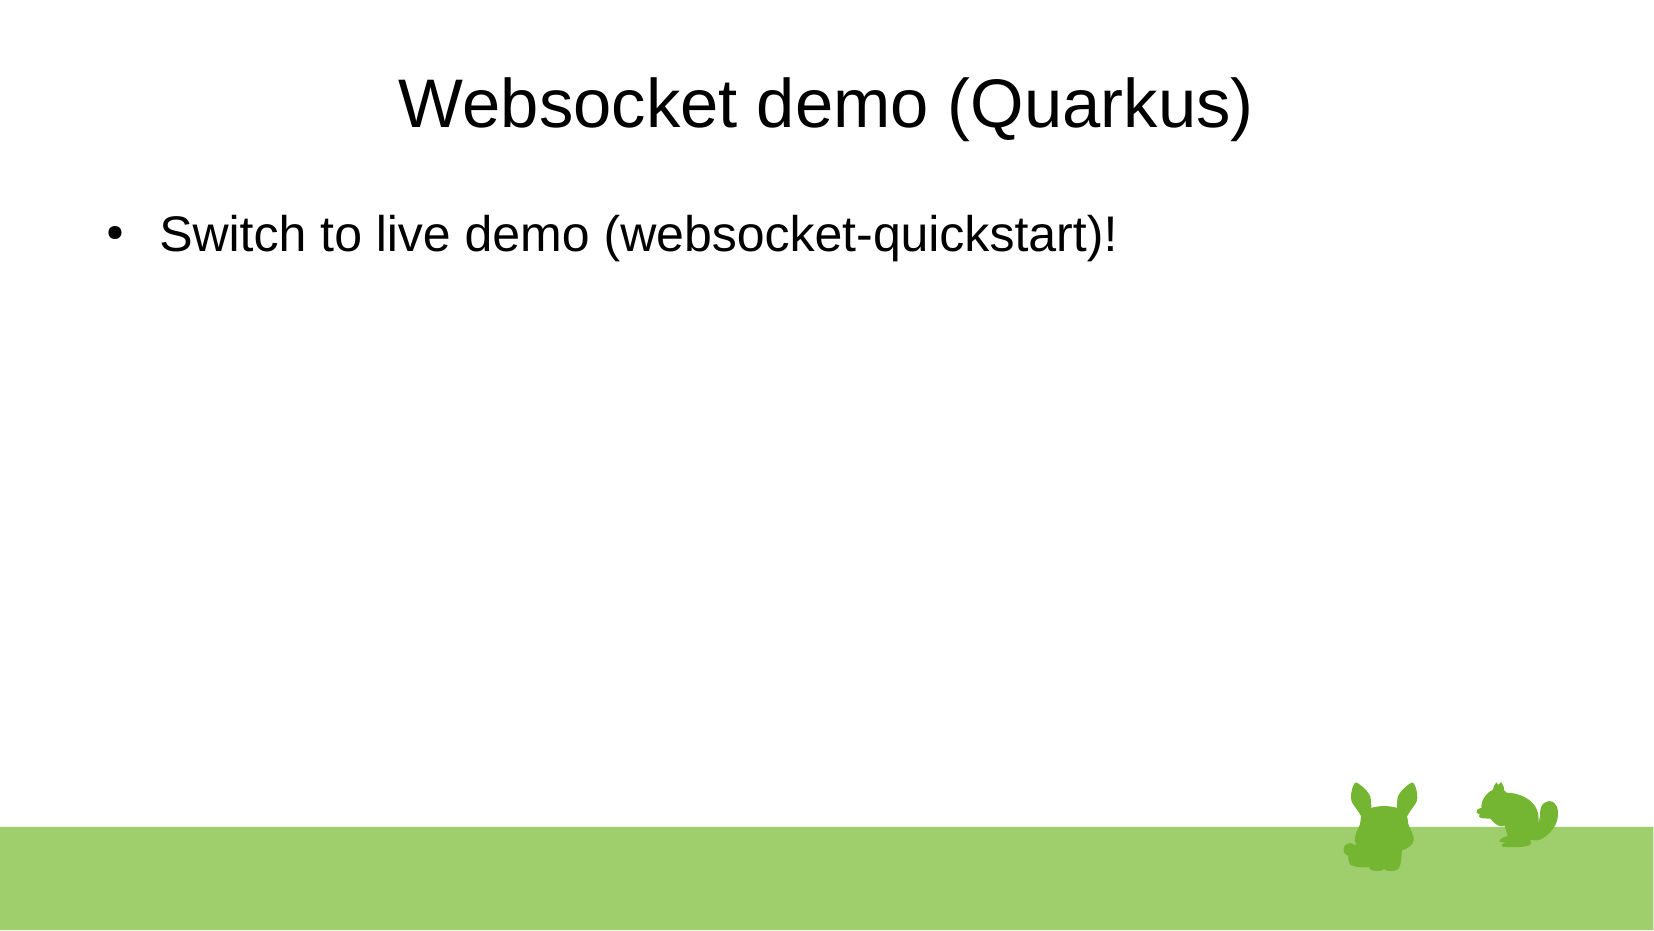

# Websocket demo (Quarkus)
Switch to live demo (websocket-quickstart)!